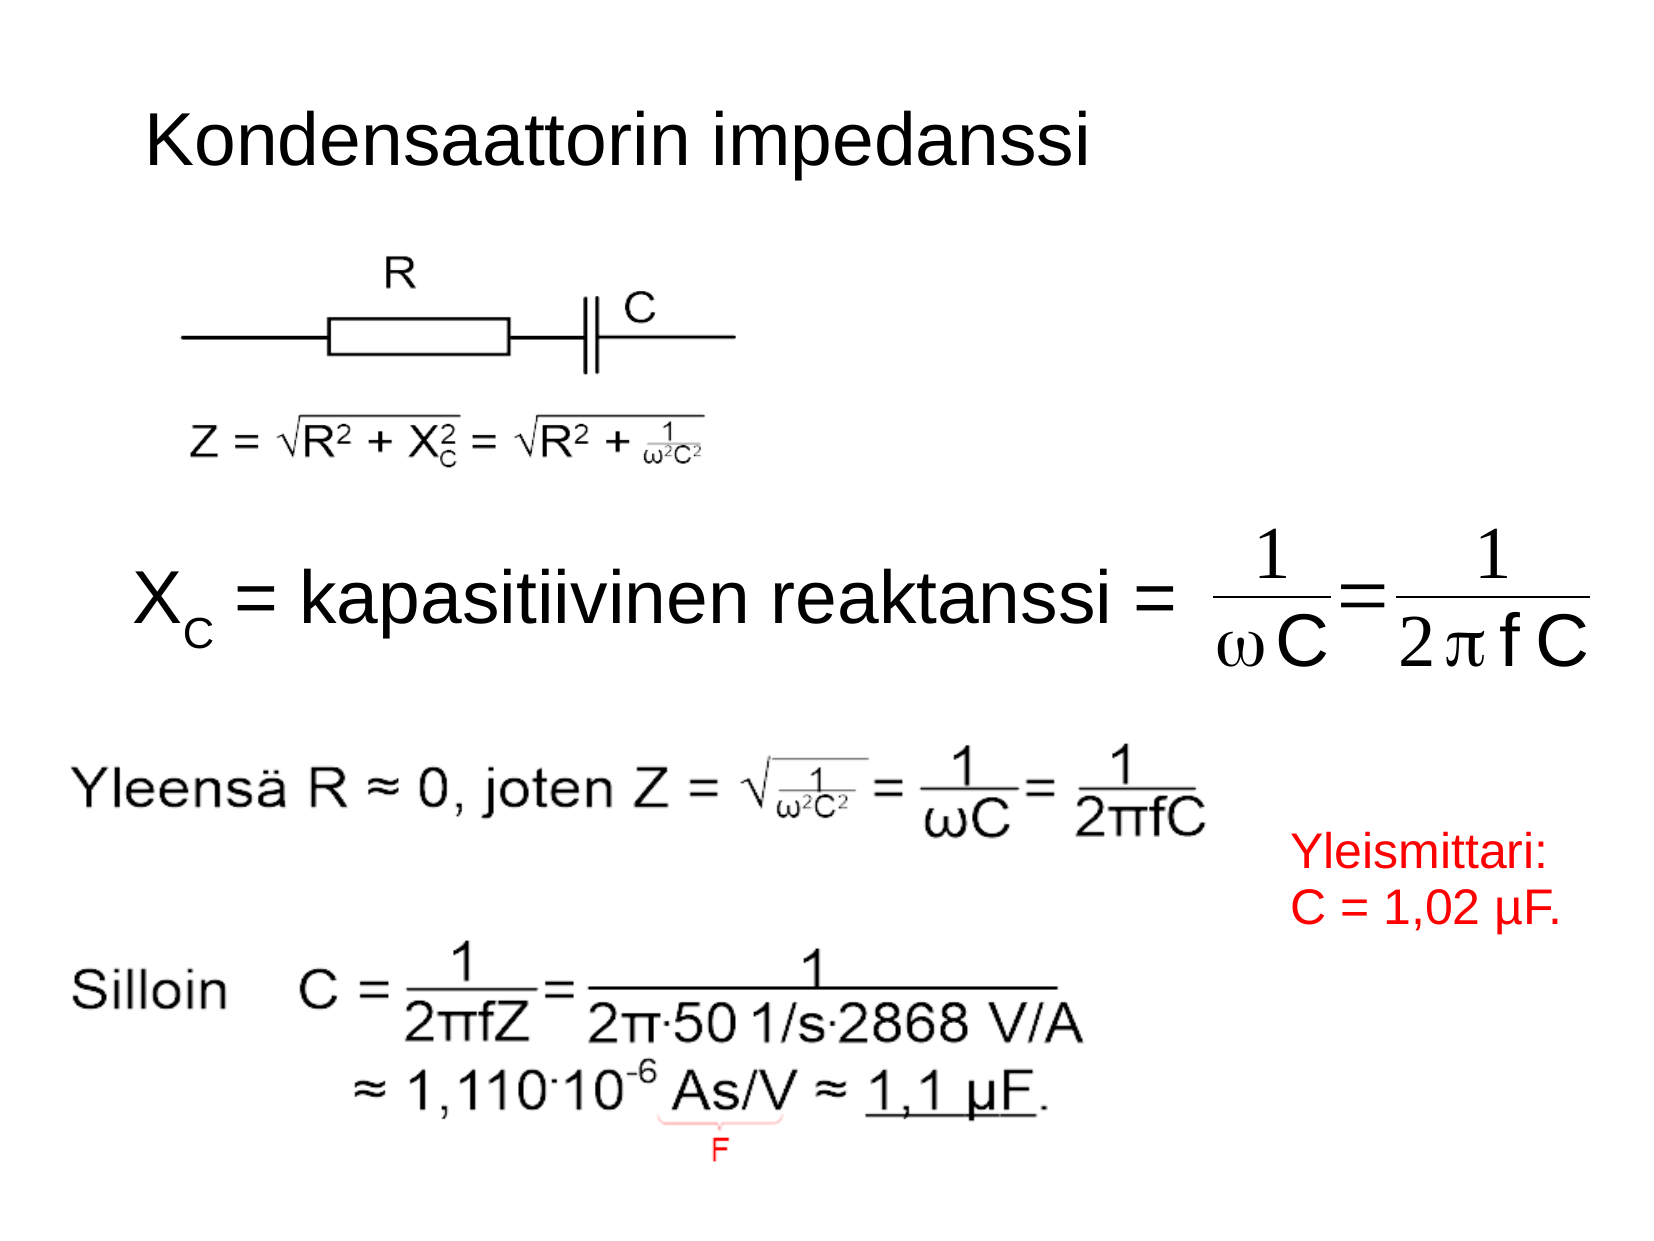

Kondensaattorin impedanssi
XC = kapasitiivinen reaktanssi =
Yleismittari:
C = 1,02 µF.